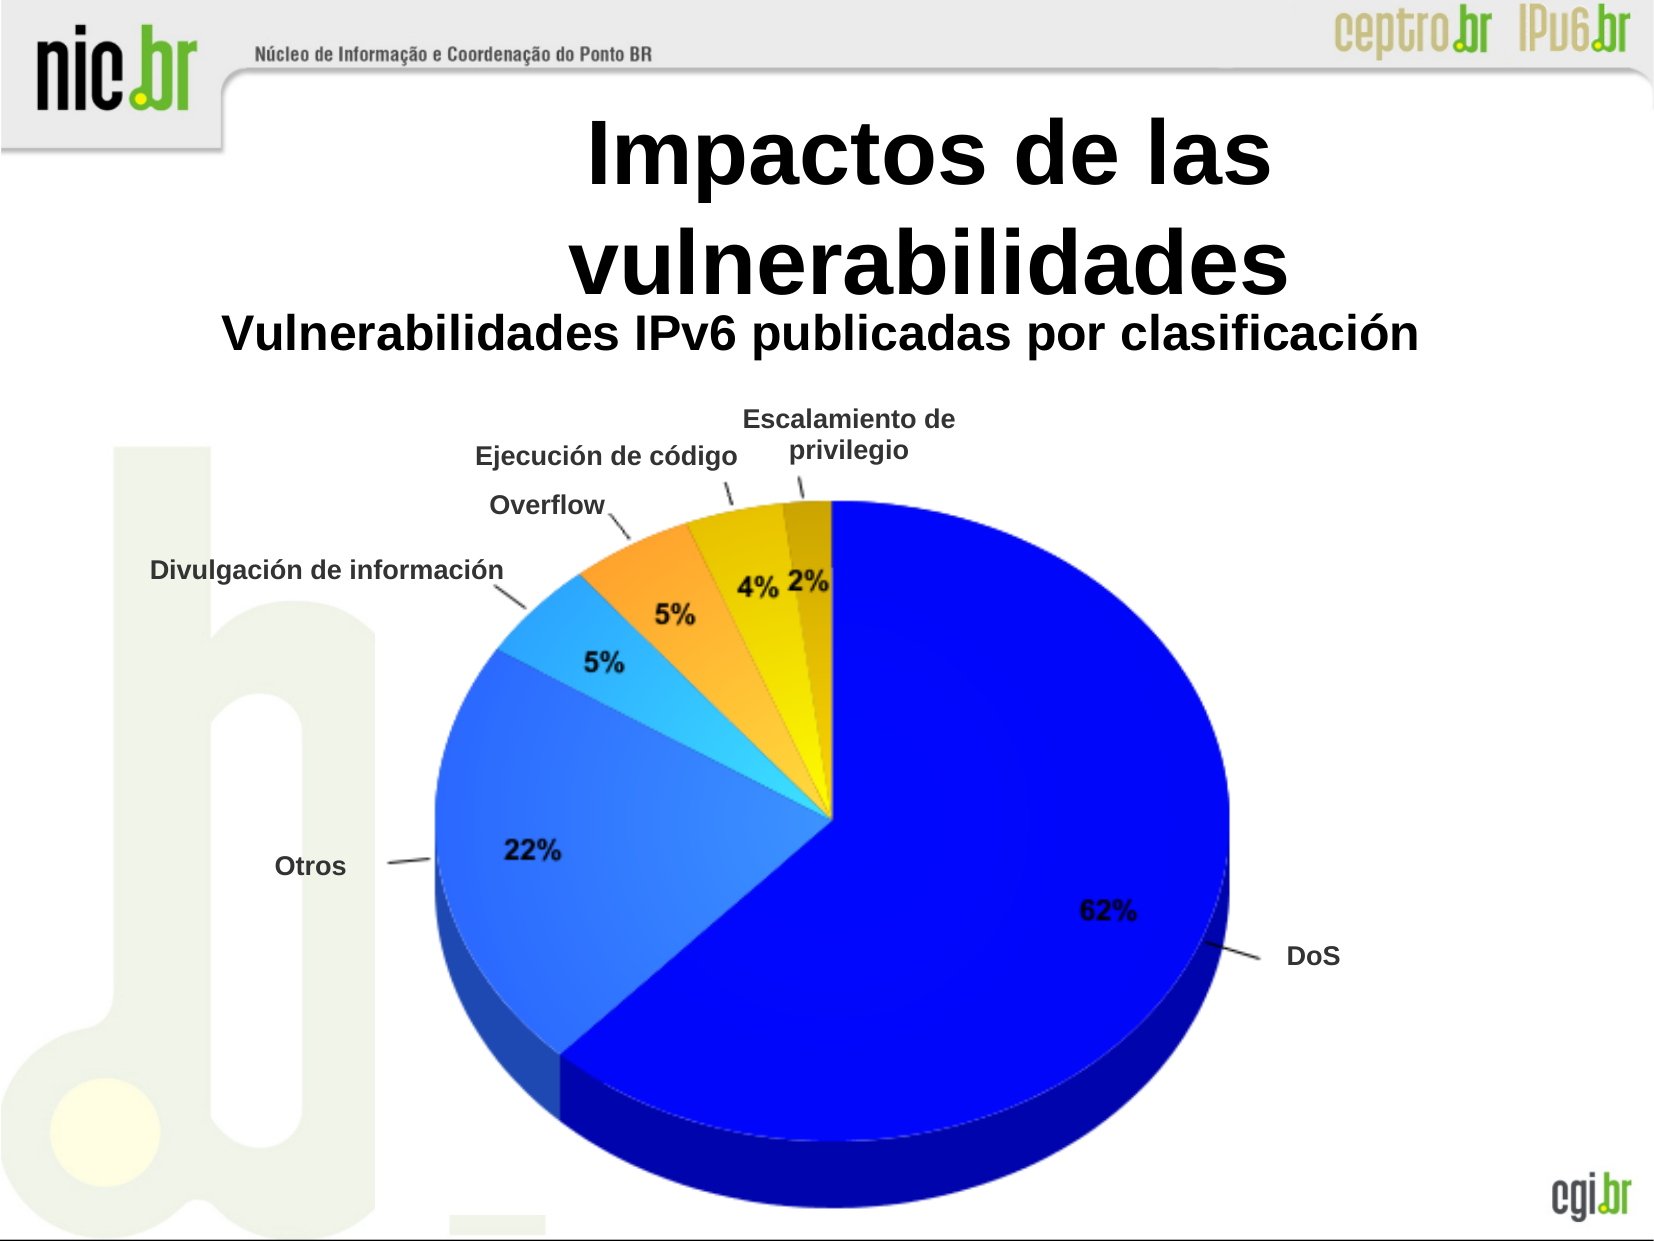

Impactos de las vulnerabilidades
Vulnerabilidades IPv6 publicadas por clasificación
Escalamiento de
privilegio
Ejecución de código
Overflow
Divulgación de información
Otros
DoS